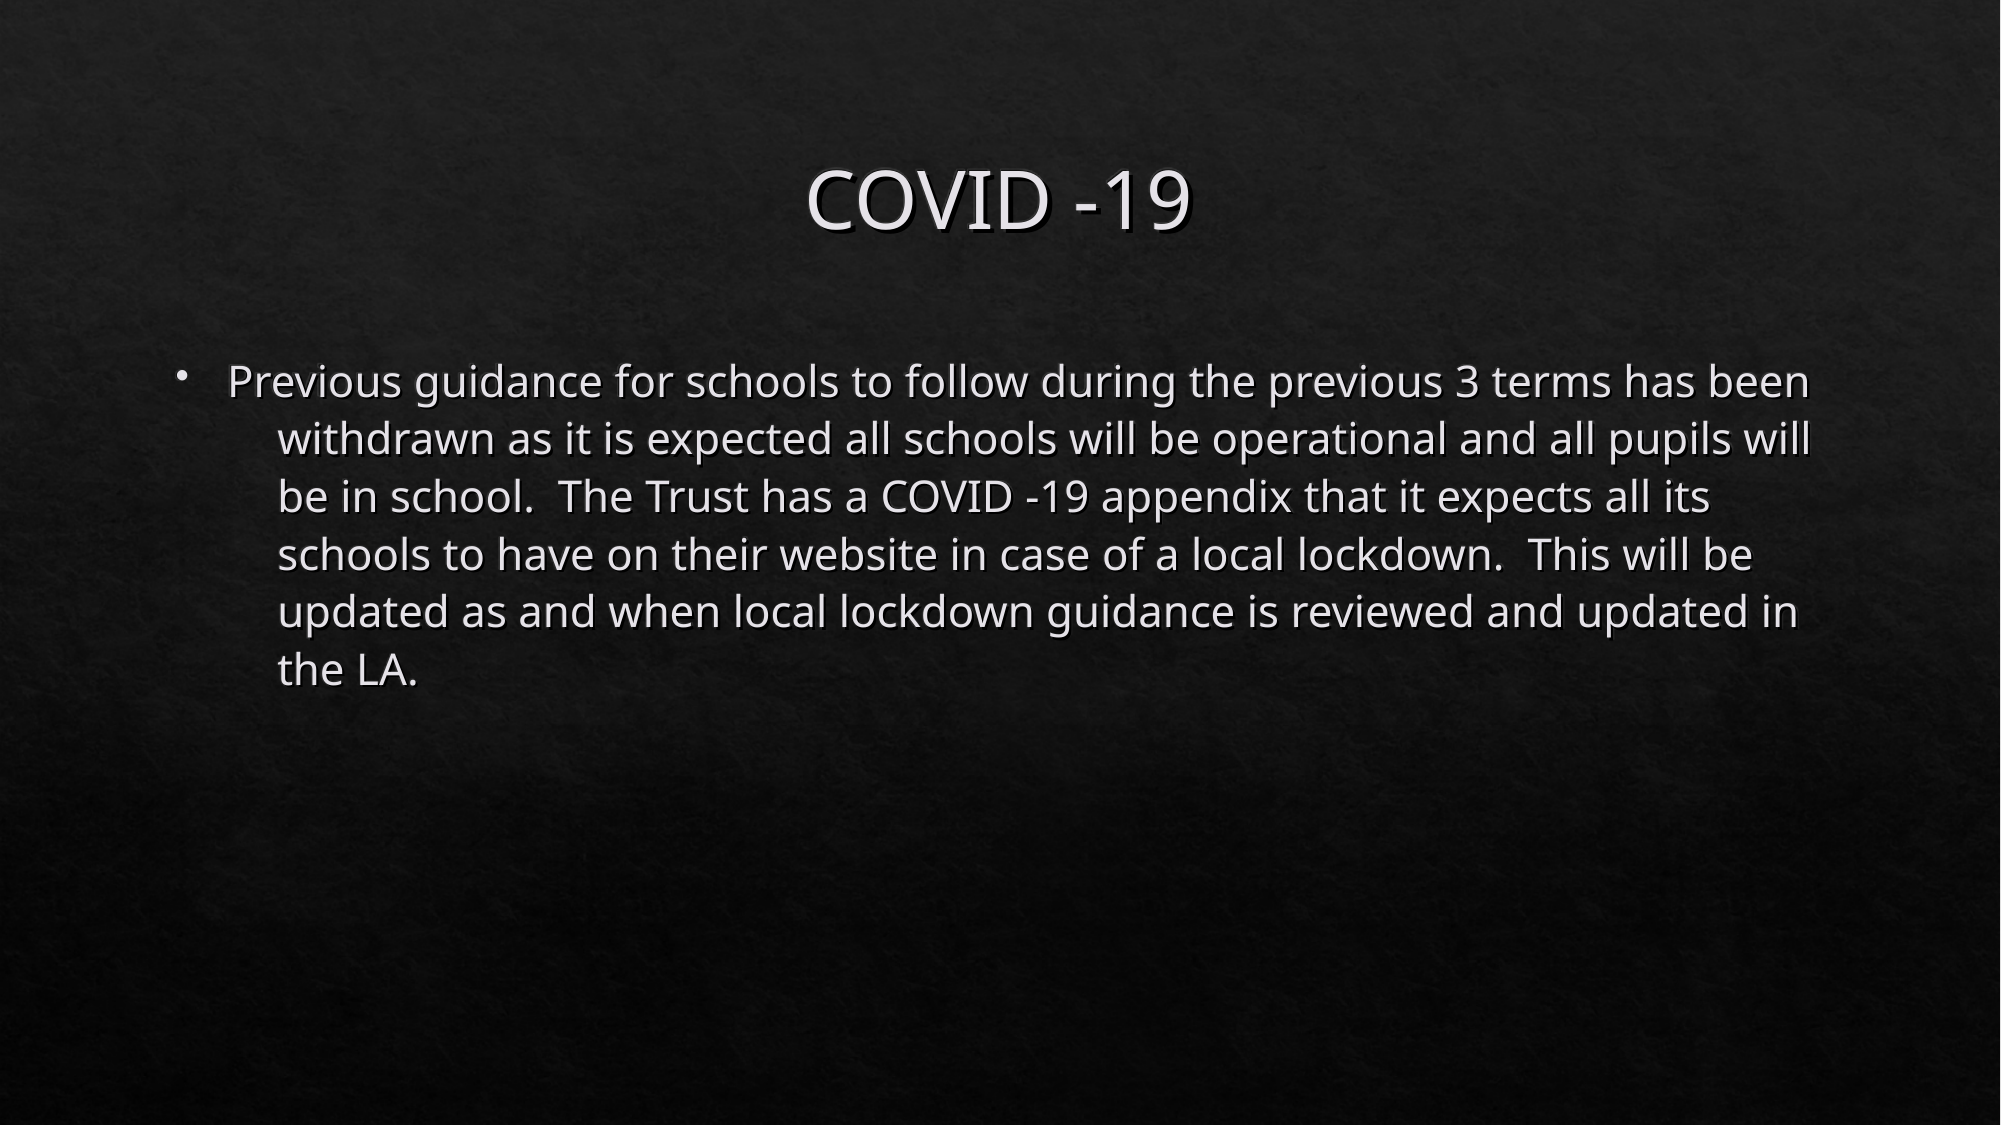

# COVID -19
Previous guidance for schools to follow during the previous 3 terms has been withdrawn as it is expected all schools will be operational and all pupils will be in school. The Trust has a COVID -19 appendix that it expects all its schools to have on their website in case of a local lockdown. This will be updated as and when local lockdown guidance is reviewed and updated in the LA.